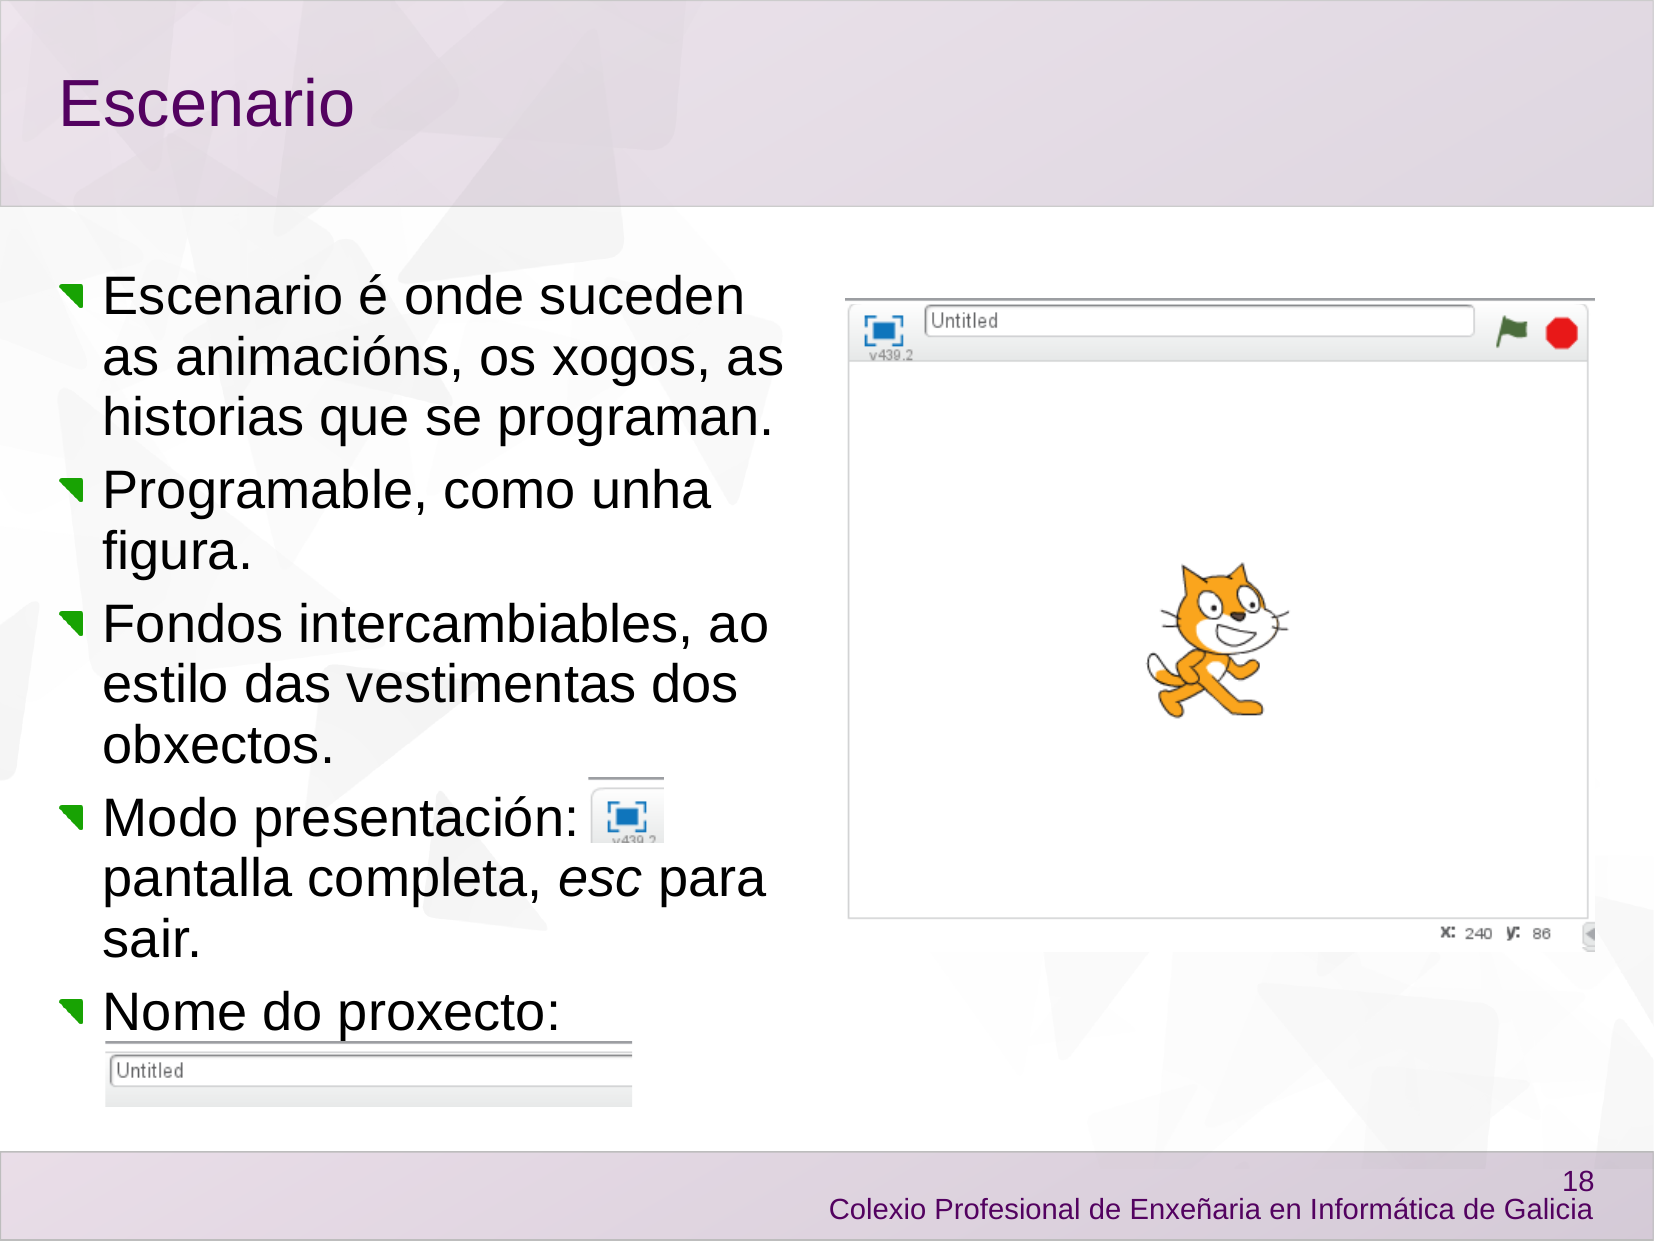

# Escenario
Escenario é onde suceden as animacións, os xogos, as historias que se programan.
Programable, como unha figura.
Fondos intercambiables, ao estilo das vestimentas dos obxectos.
Modo presentación: pantalla completa, esc para sair.
Nome do proxecto:
18
Colexio Profesional de Enxeñaria en Informática de Galicia